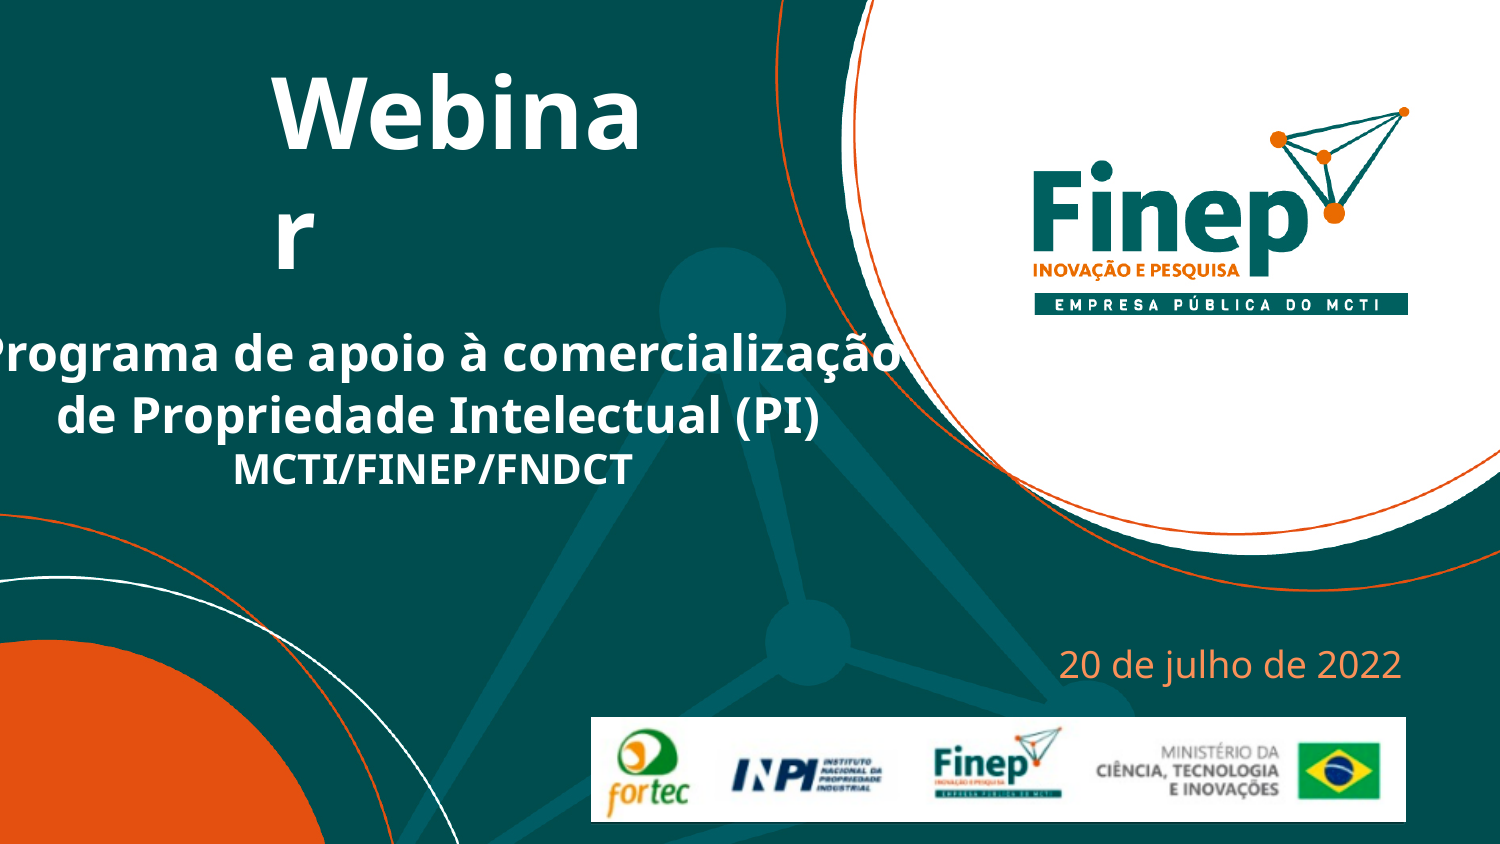

Webinar
Programa de apoio à comercialização
de Propriedade Intelectual (PI) MCTI/FINEP/FNDCT
20 de julho de 2022